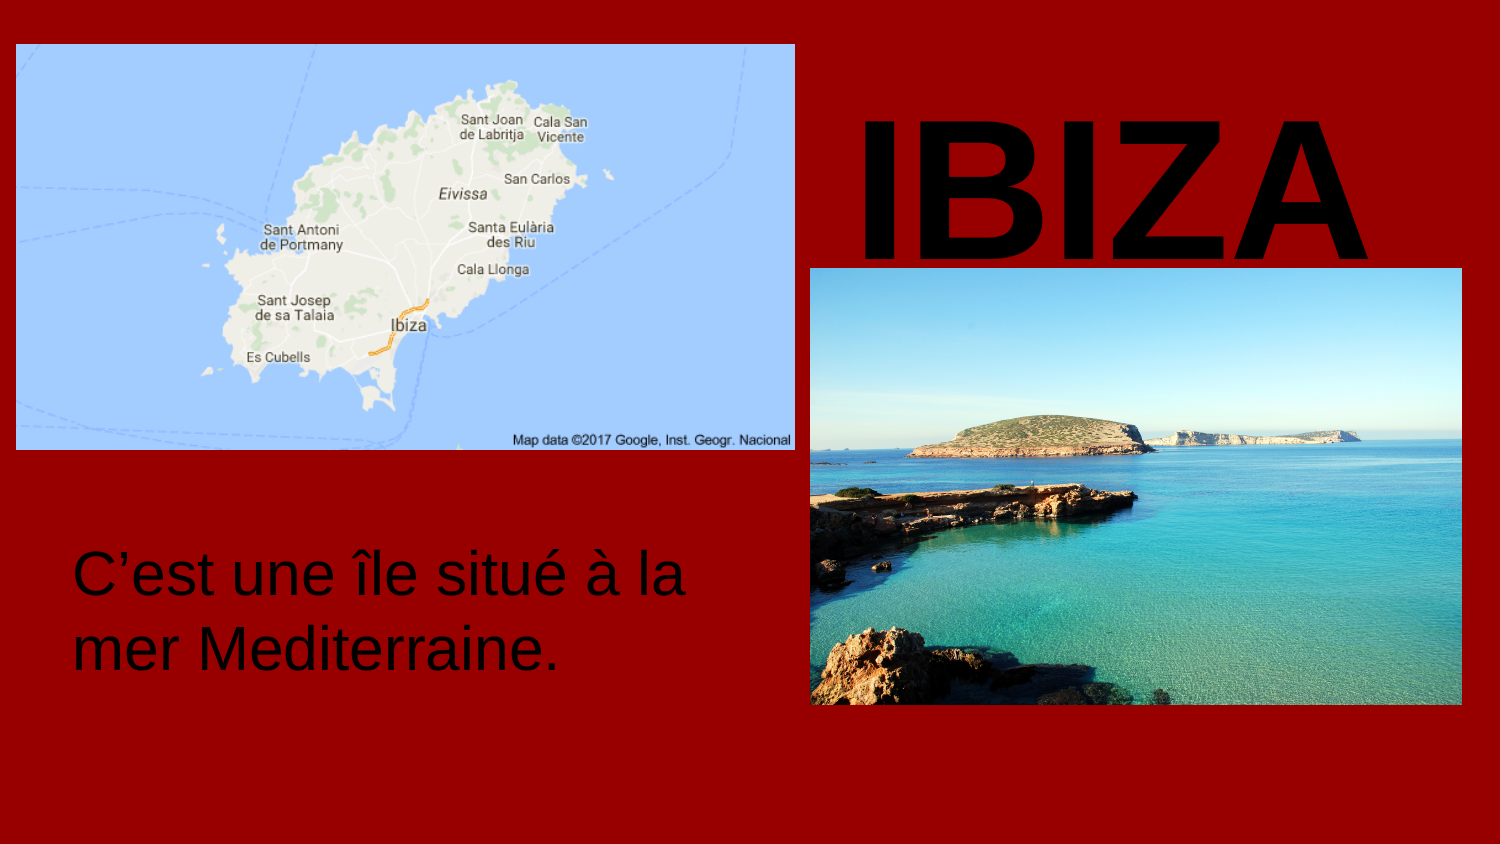

IBIZA
C’est une île situé à la mer Mediterraine.